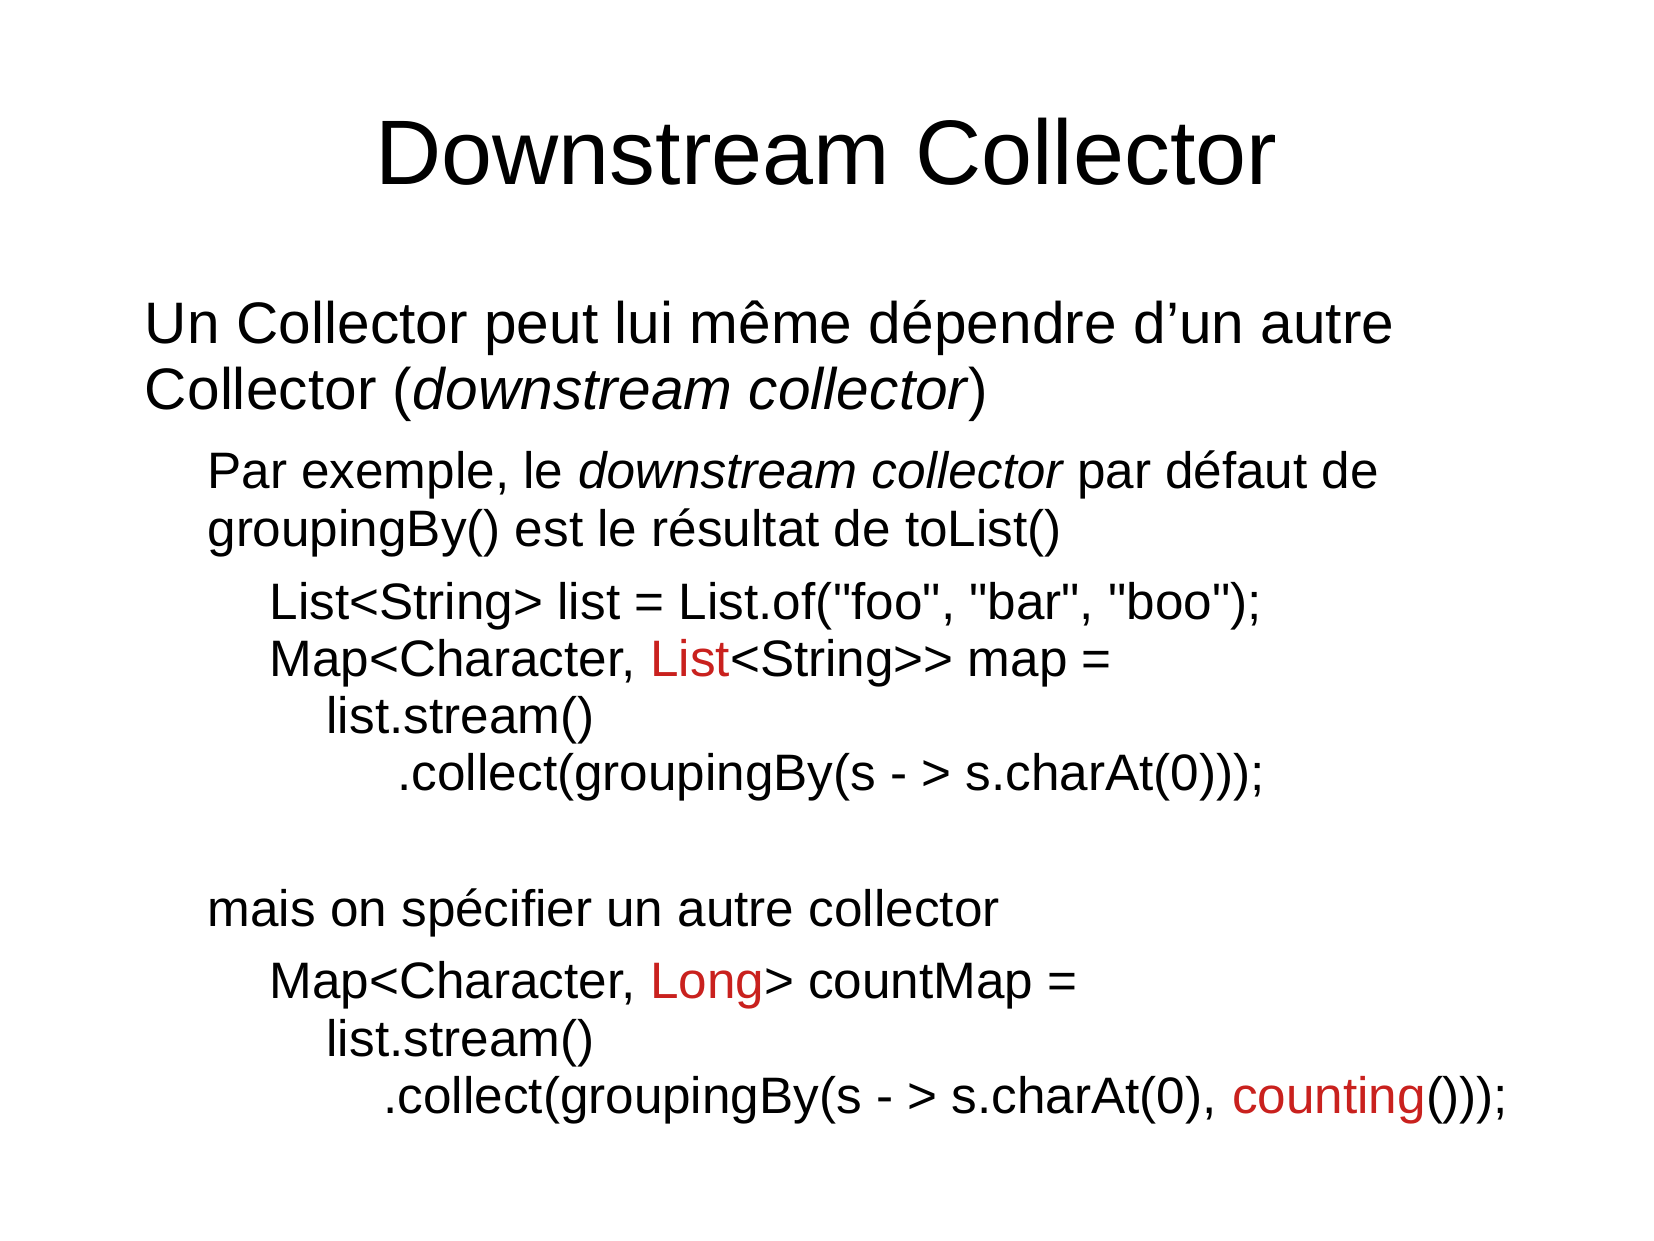

# Downstream Collector
Un Collector peut lui même dépendre d’un autre Collector (downstream collector)
Par exemple, le downstream collector par défaut de groupingBy() est le résultat de toList()
List<String> list = List.of("foo", "bar", "boo");
Map<Character, List<String>> map =
 list.stream()
 .collect(groupingBy(s - > s.charAt(0)));
mais on spécifier un autre collector
Map<Character, Long> countMap =
 list.stream()
 .collect(groupingBy(s - > s.charAt(0), counting()));